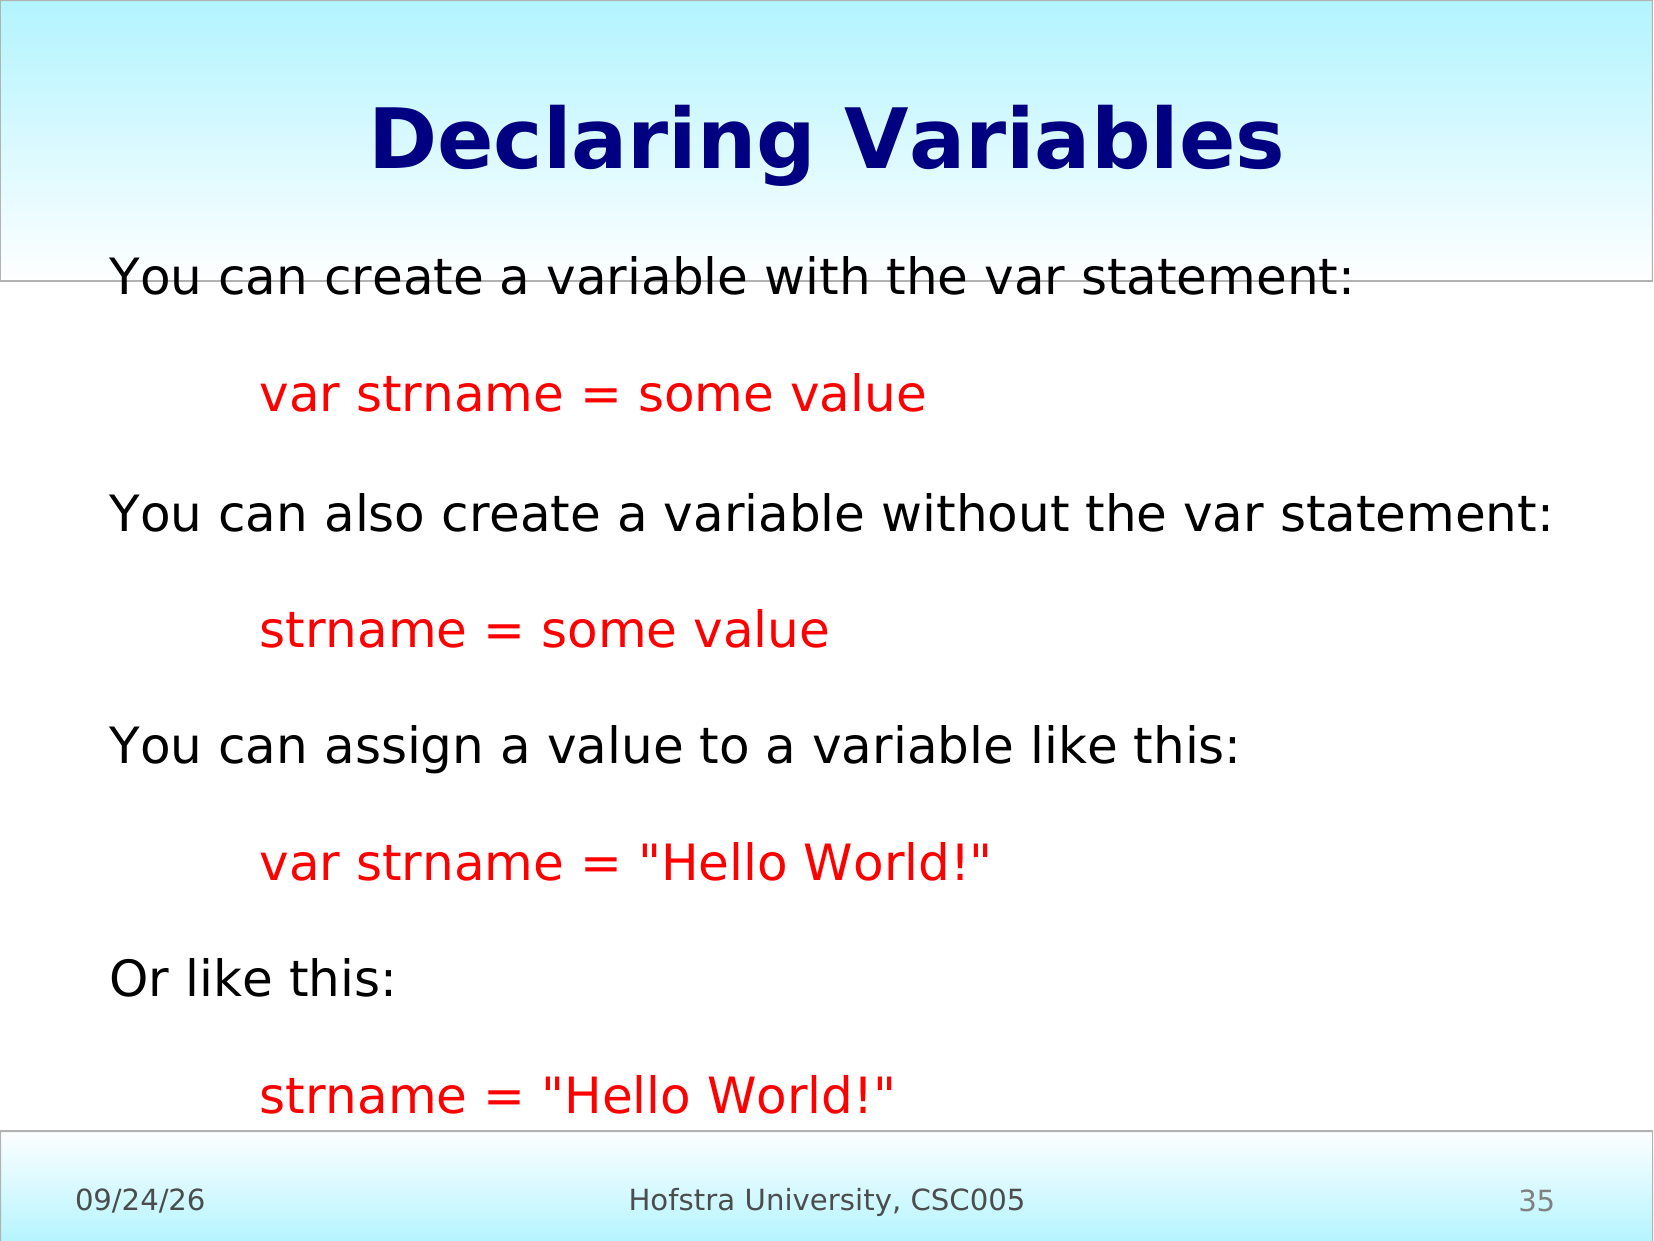

# Declaring Variables
You can create a variable with the var statement:
	var strname = some value
You can also create a variable without the var statement:
	strname = some value
You can assign a value to a variable like this:
	var strname = "Hello World!"
Or like this:
	strname = "Hello World!"
35
Hofstra University, CSC005